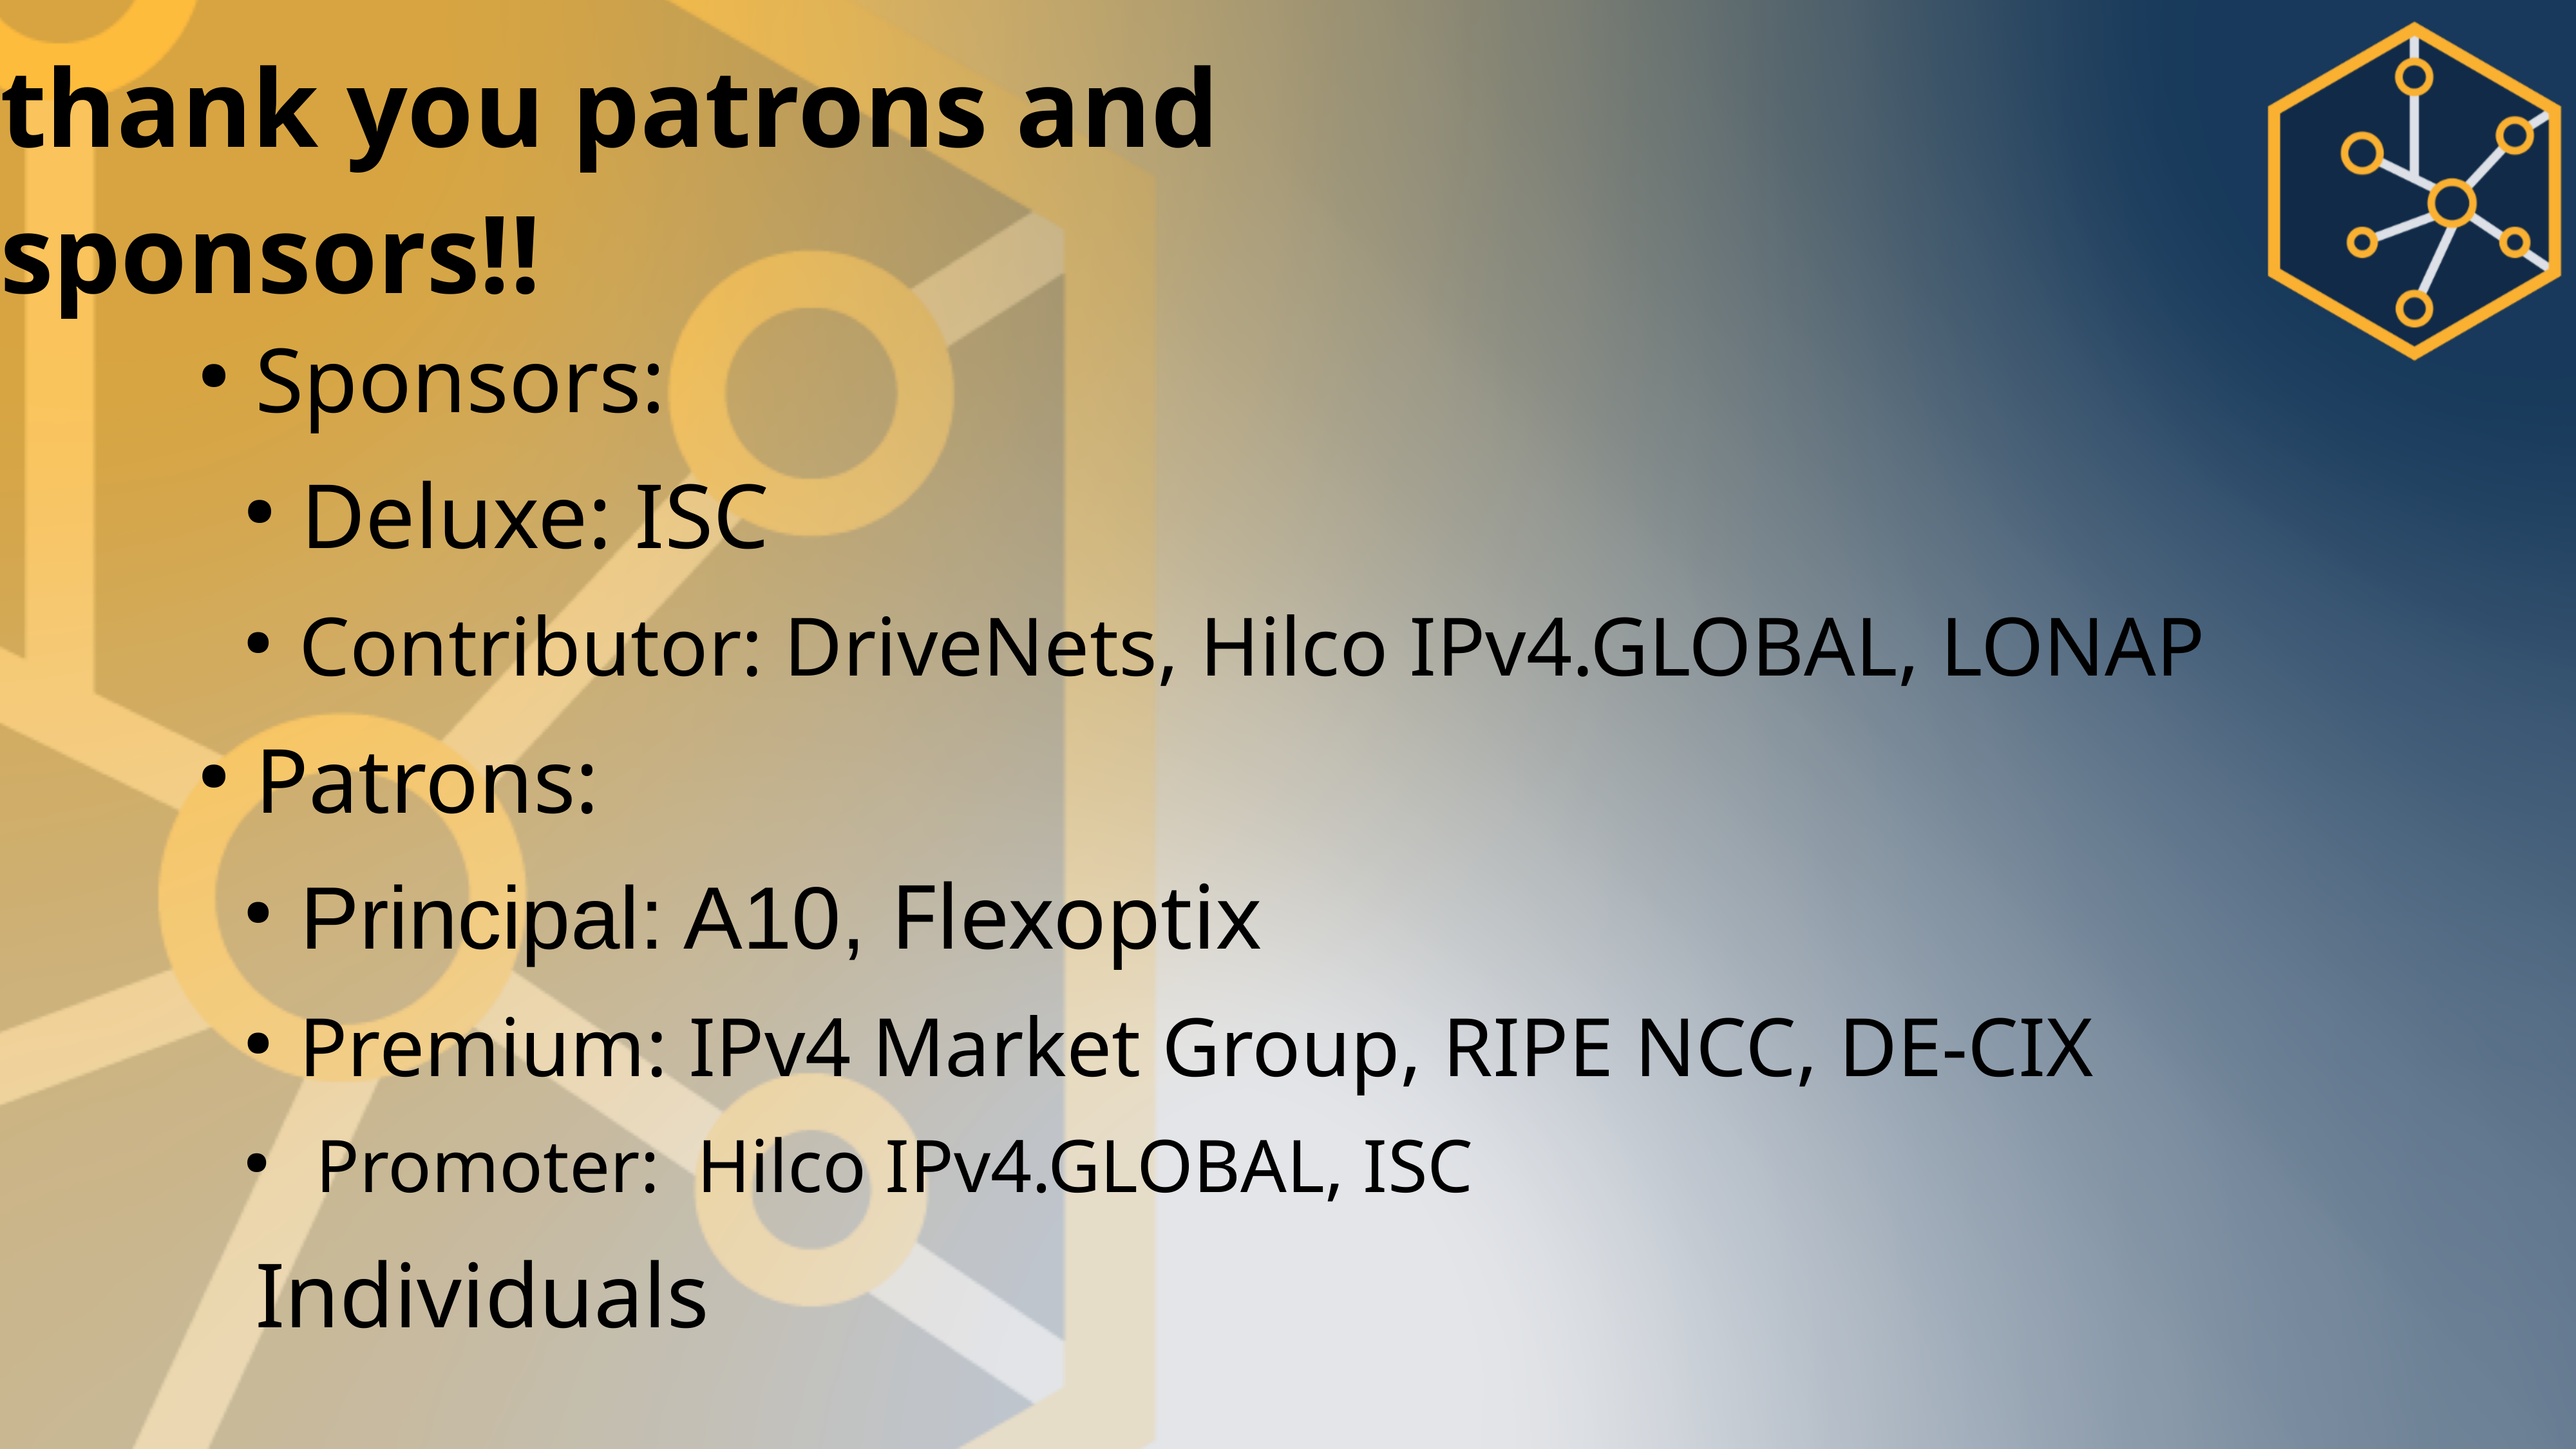

# thank you patrons and sponsors!!
 Sponsors:
 Deluxe: ISC
 Contributor: DriveNets, Hilco IPv4.GLOBAL, LONAP
 Patrons:
 Principal: A10, Flexoptix
 Premium: IPv4 Market Group, RIPE NCC, DE-CIX
 Promoter: Hilco IPv4.GLOBAL, ISC
 Individuals